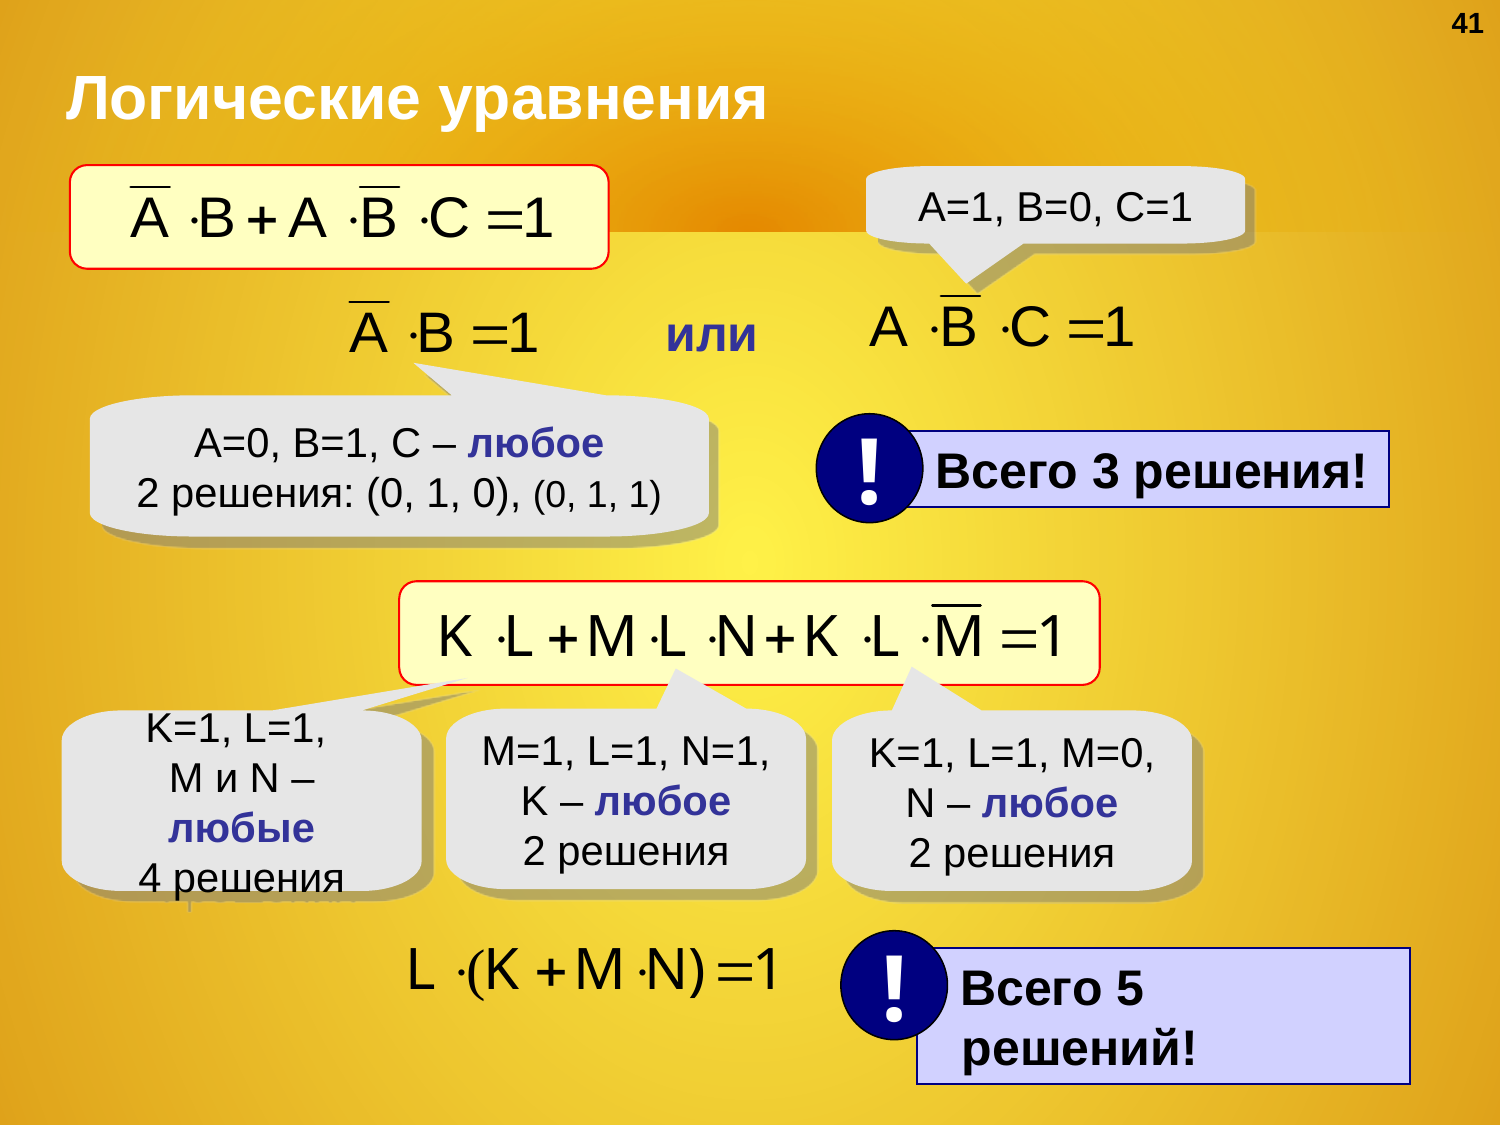

# Логические уравнения
A=1, B=0, C=1
или
A=0, B=1, C – любое
2 решения: (0, 1, 0), (0, 1, 1)
!
 Всего 3 решения!
M=1, L=1, N=1,
K – любое
2 решения
K=1, L=1,
M и N – любые
4 решения
K=1, L=1, M=0,
N – любое
2 решения
!
 Всего 5 решений!